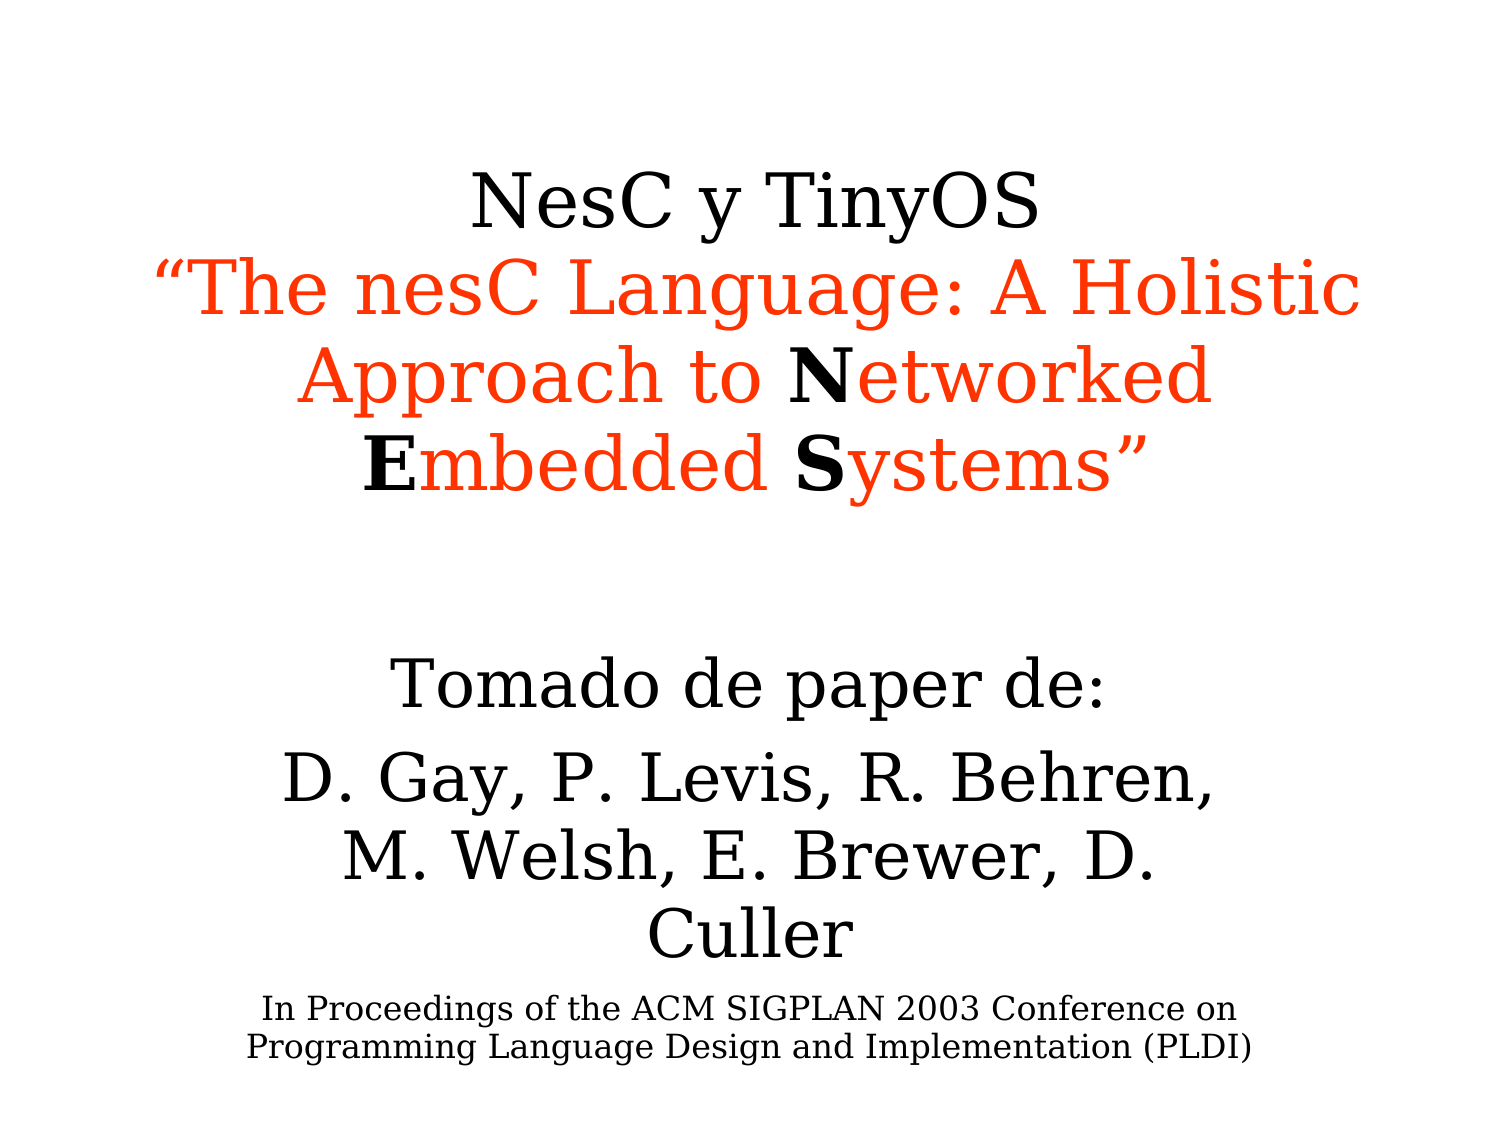

# NesC y TinyOS “The nesC Language: A Holistic Approach to Networked Embedded Systems”
Tomado de paper de:
D. Gay, P. Levis, R. Behren, M. Welsh, E. Brewer, D. Culler
In Proceedings of the ACM SIGPLAN 2003 Conference on Programming Language Design and Implementation (PLDI)